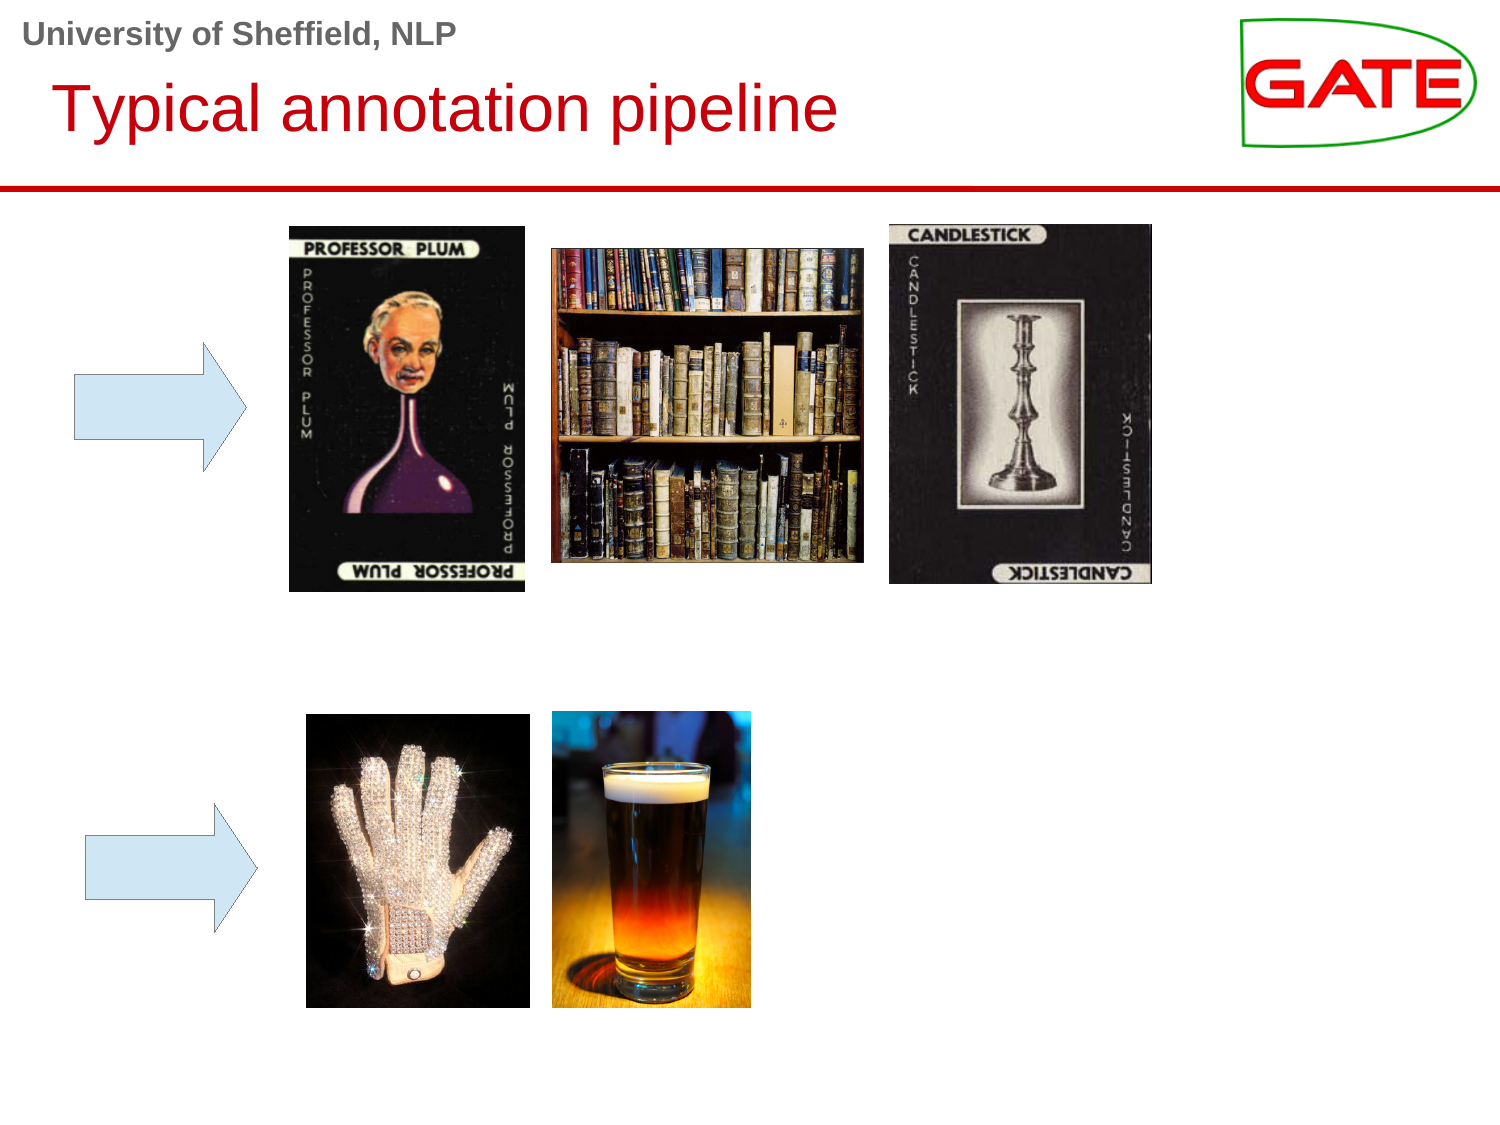

# Typical annotation pipeline
Named entity recognition
dbpedia.org/resource/.....
 Michael_Jackson
 Michael_Jackson_(writer)
Linking entities